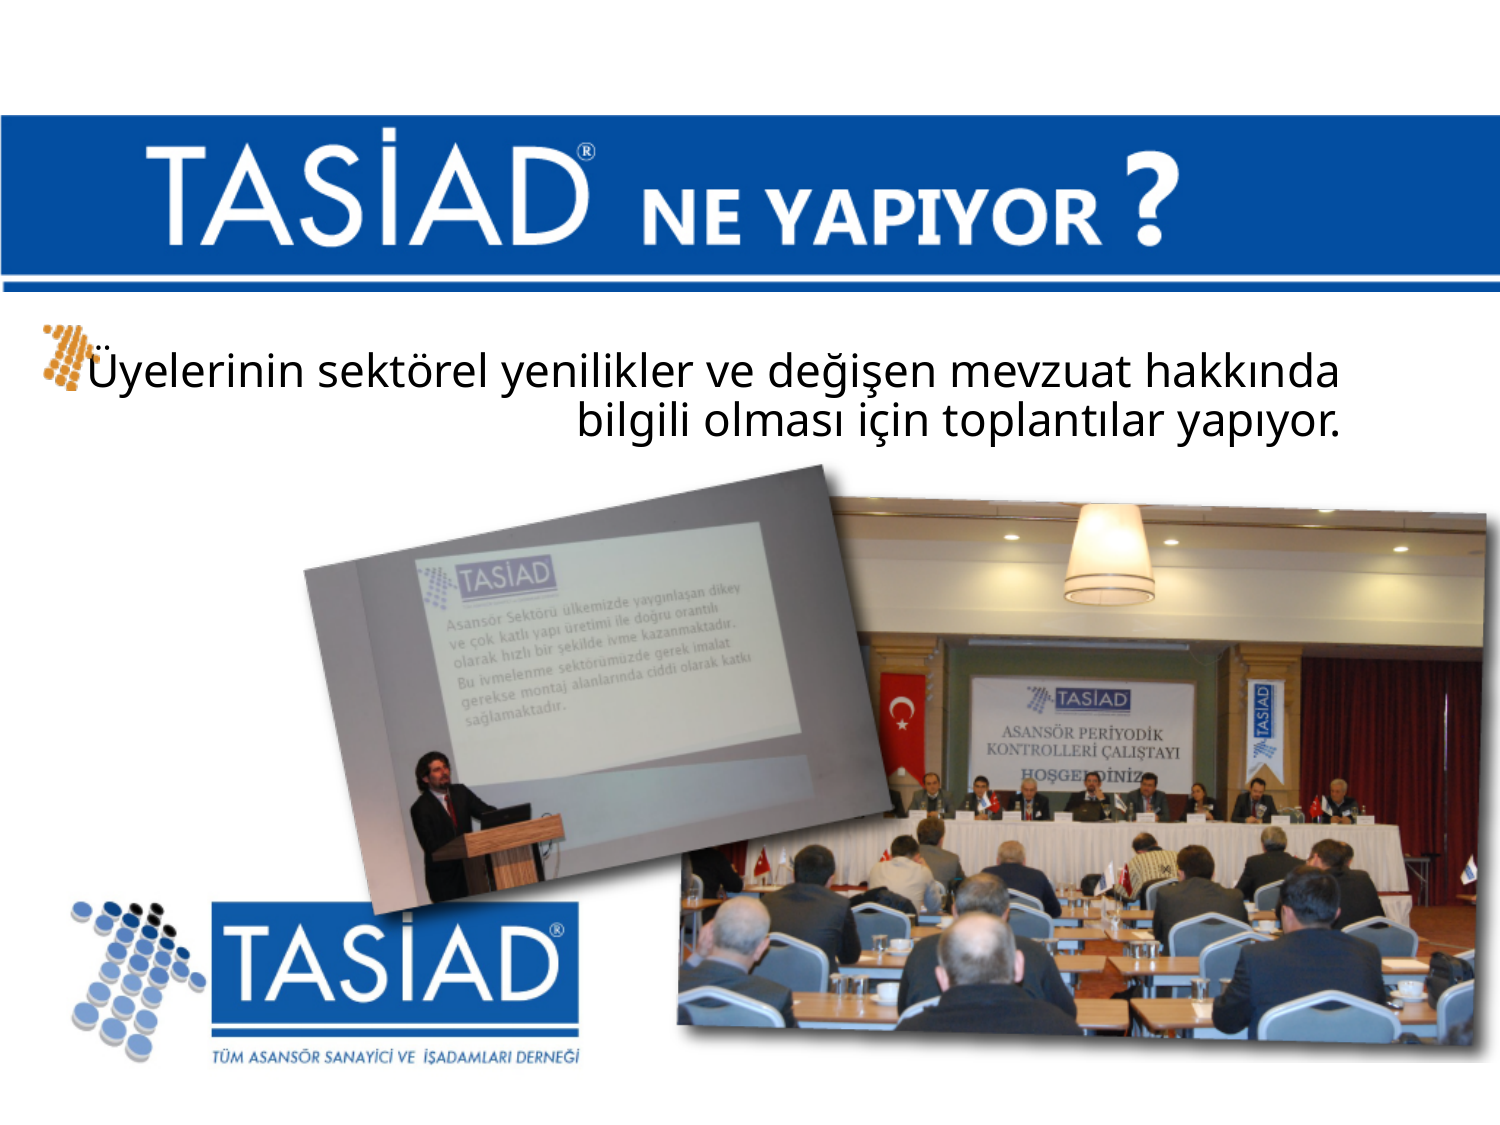

Üyelerinin sektörel yenilikler ve değişen mevzuat hakkında bilgili olması için toplantılar yapıyor.